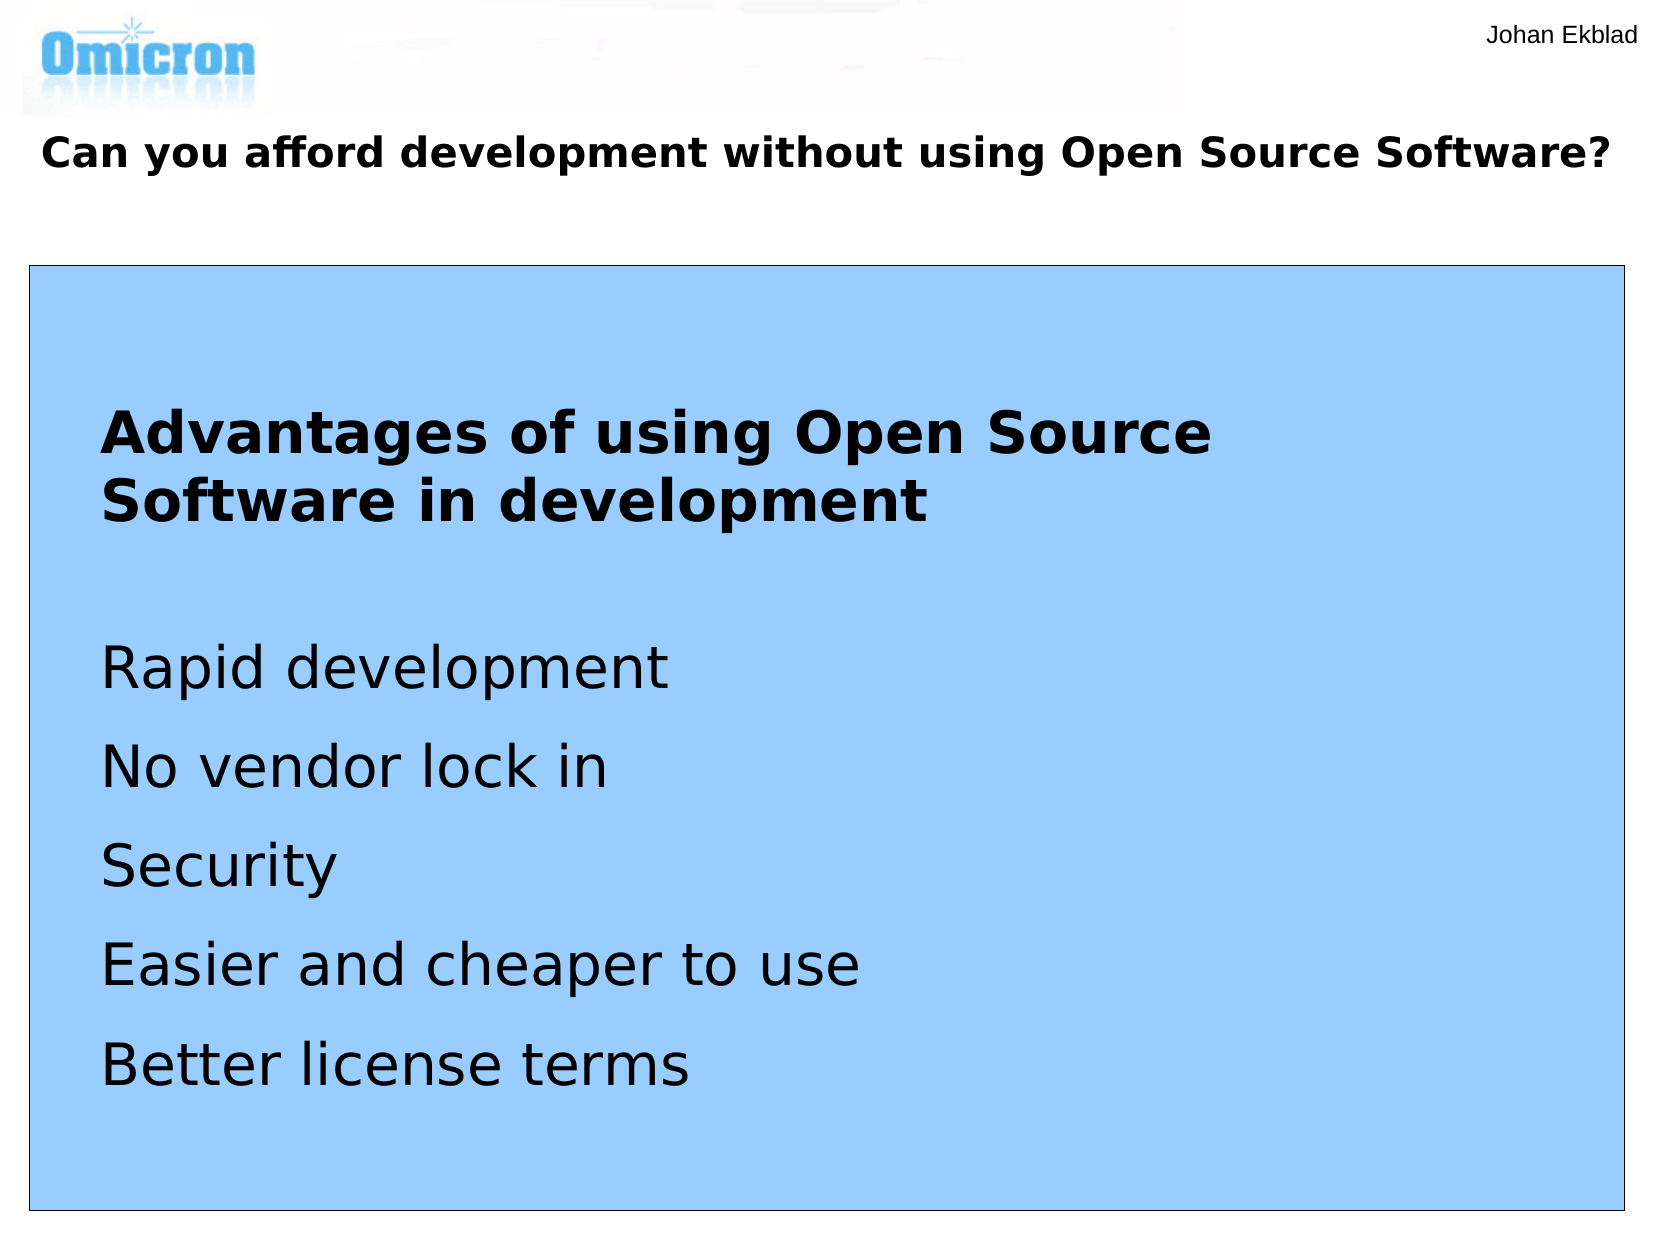

Johan Ekblad
# Can you afford development without using Open Source Software?
Advantages of using Open Source
Software in development
Rapid development
No vendor lock in
Security
Easier and cheaper to use
Better license terms